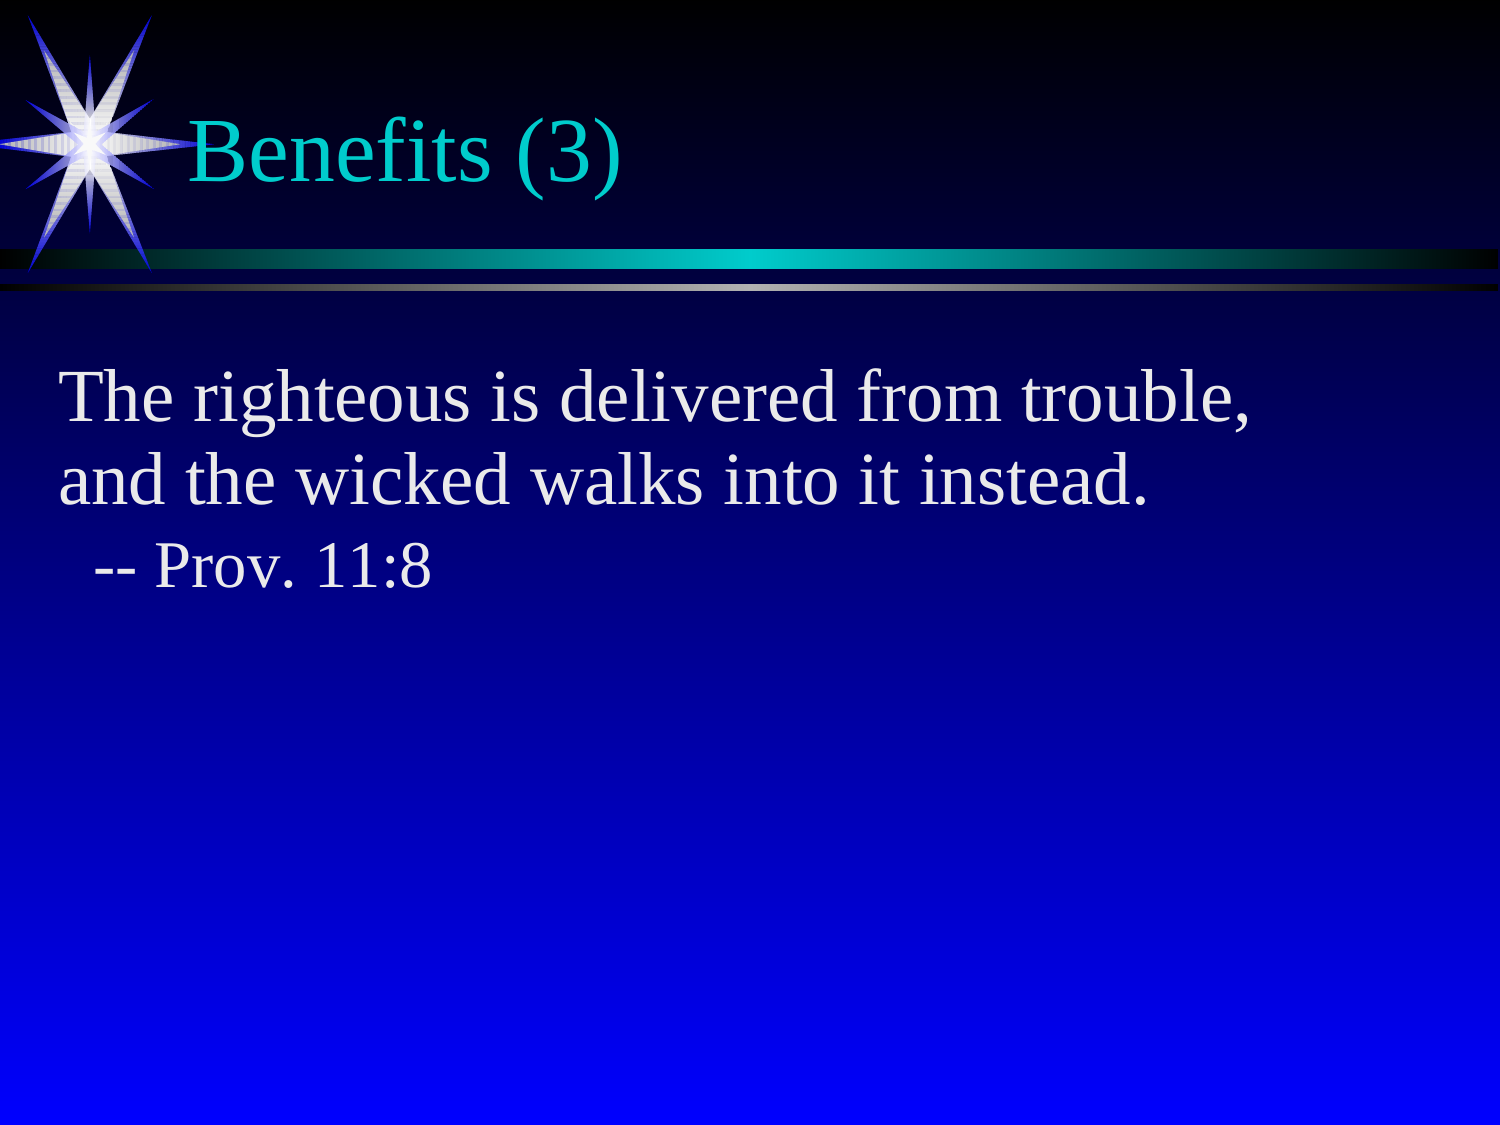

# Benefits (3)
The righteous is delivered from trouble,
and the wicked walks into it instead.
 -- Prov. 11:8